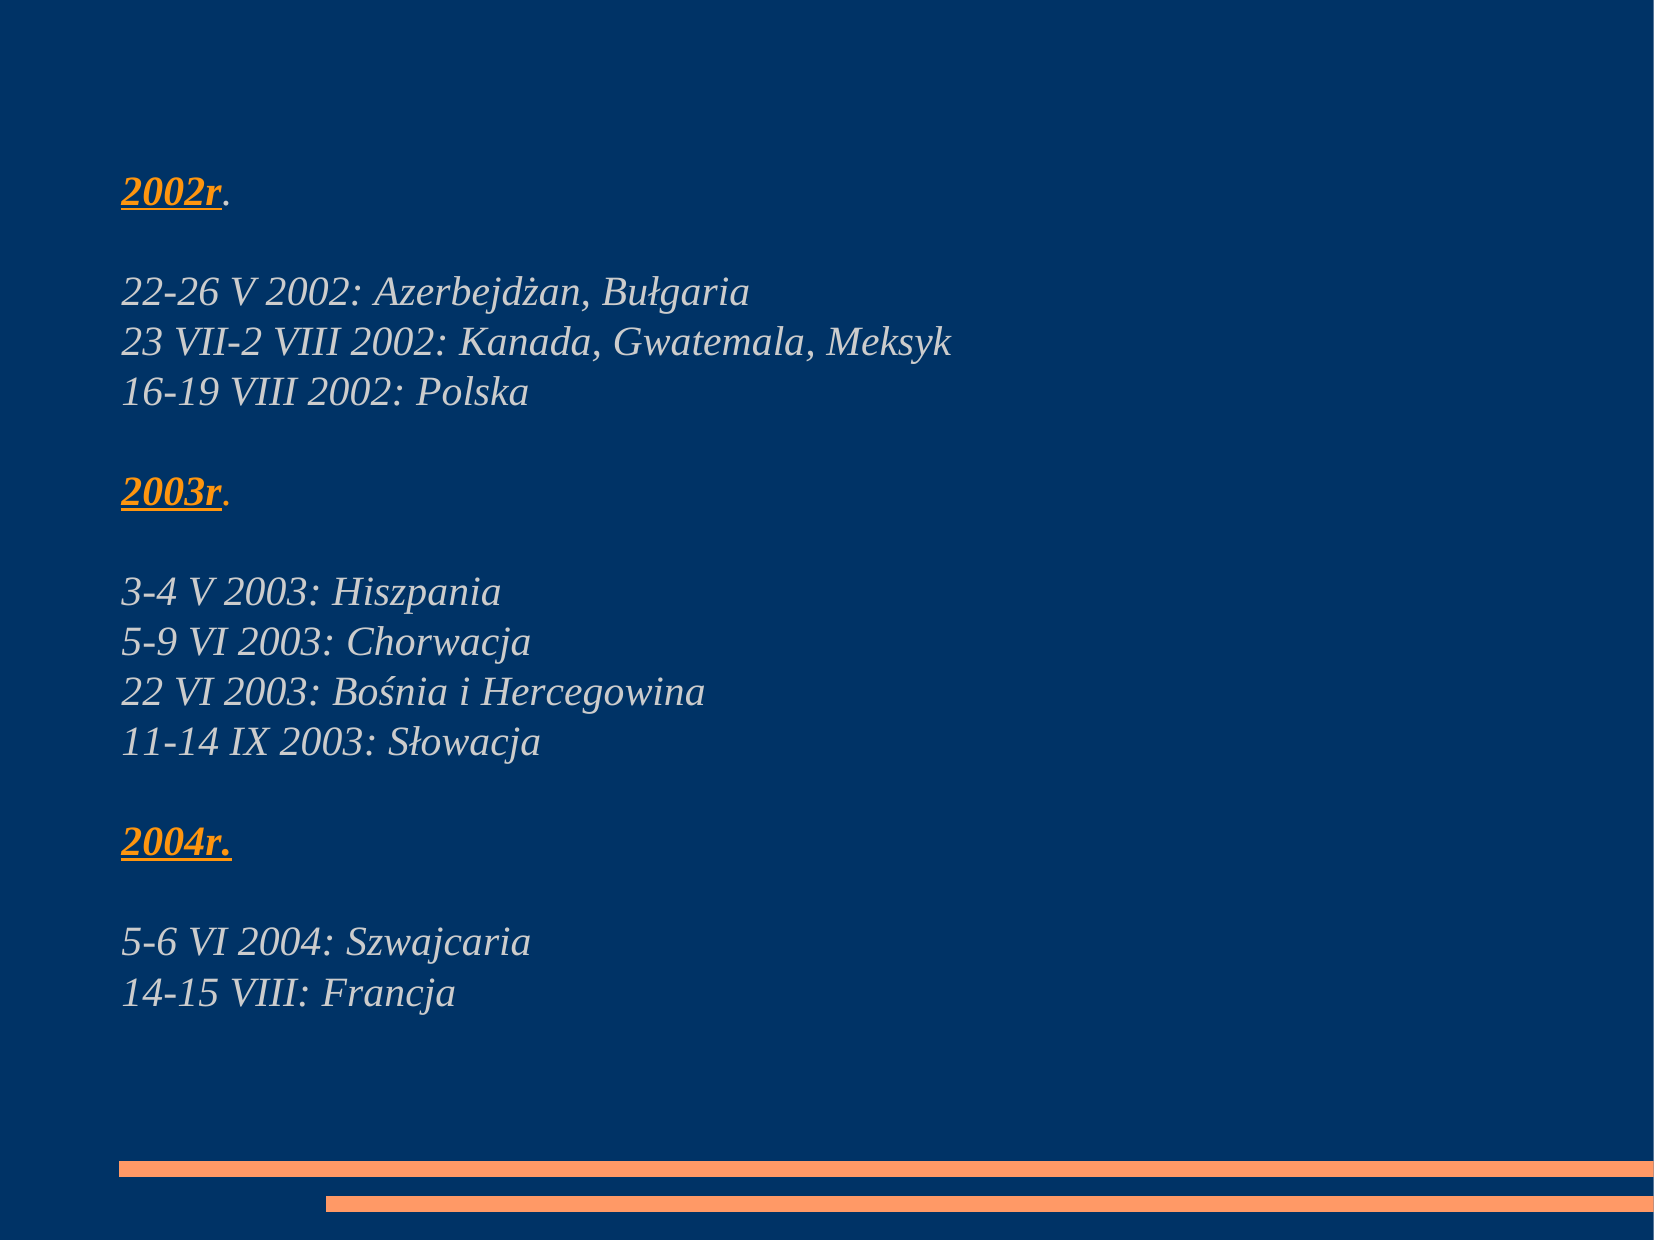

# 2002r.
22-26 V 2002: Azerbejdżan, Bułgaria
23 VII-2 VIII 2002: Kanada, Gwatemala, Meksyk
16-19 VIII 2002: Polska
2003r.
3-4 V 2003: Hiszpania
5-9 VI 2003: Chorwacja
22 VI 2003: Bośnia i Hercegowina
11-14 IX 2003: Słowacja
2004r.
5-6 VI 2004: Szwajcaria
14-15 VIII: Francja